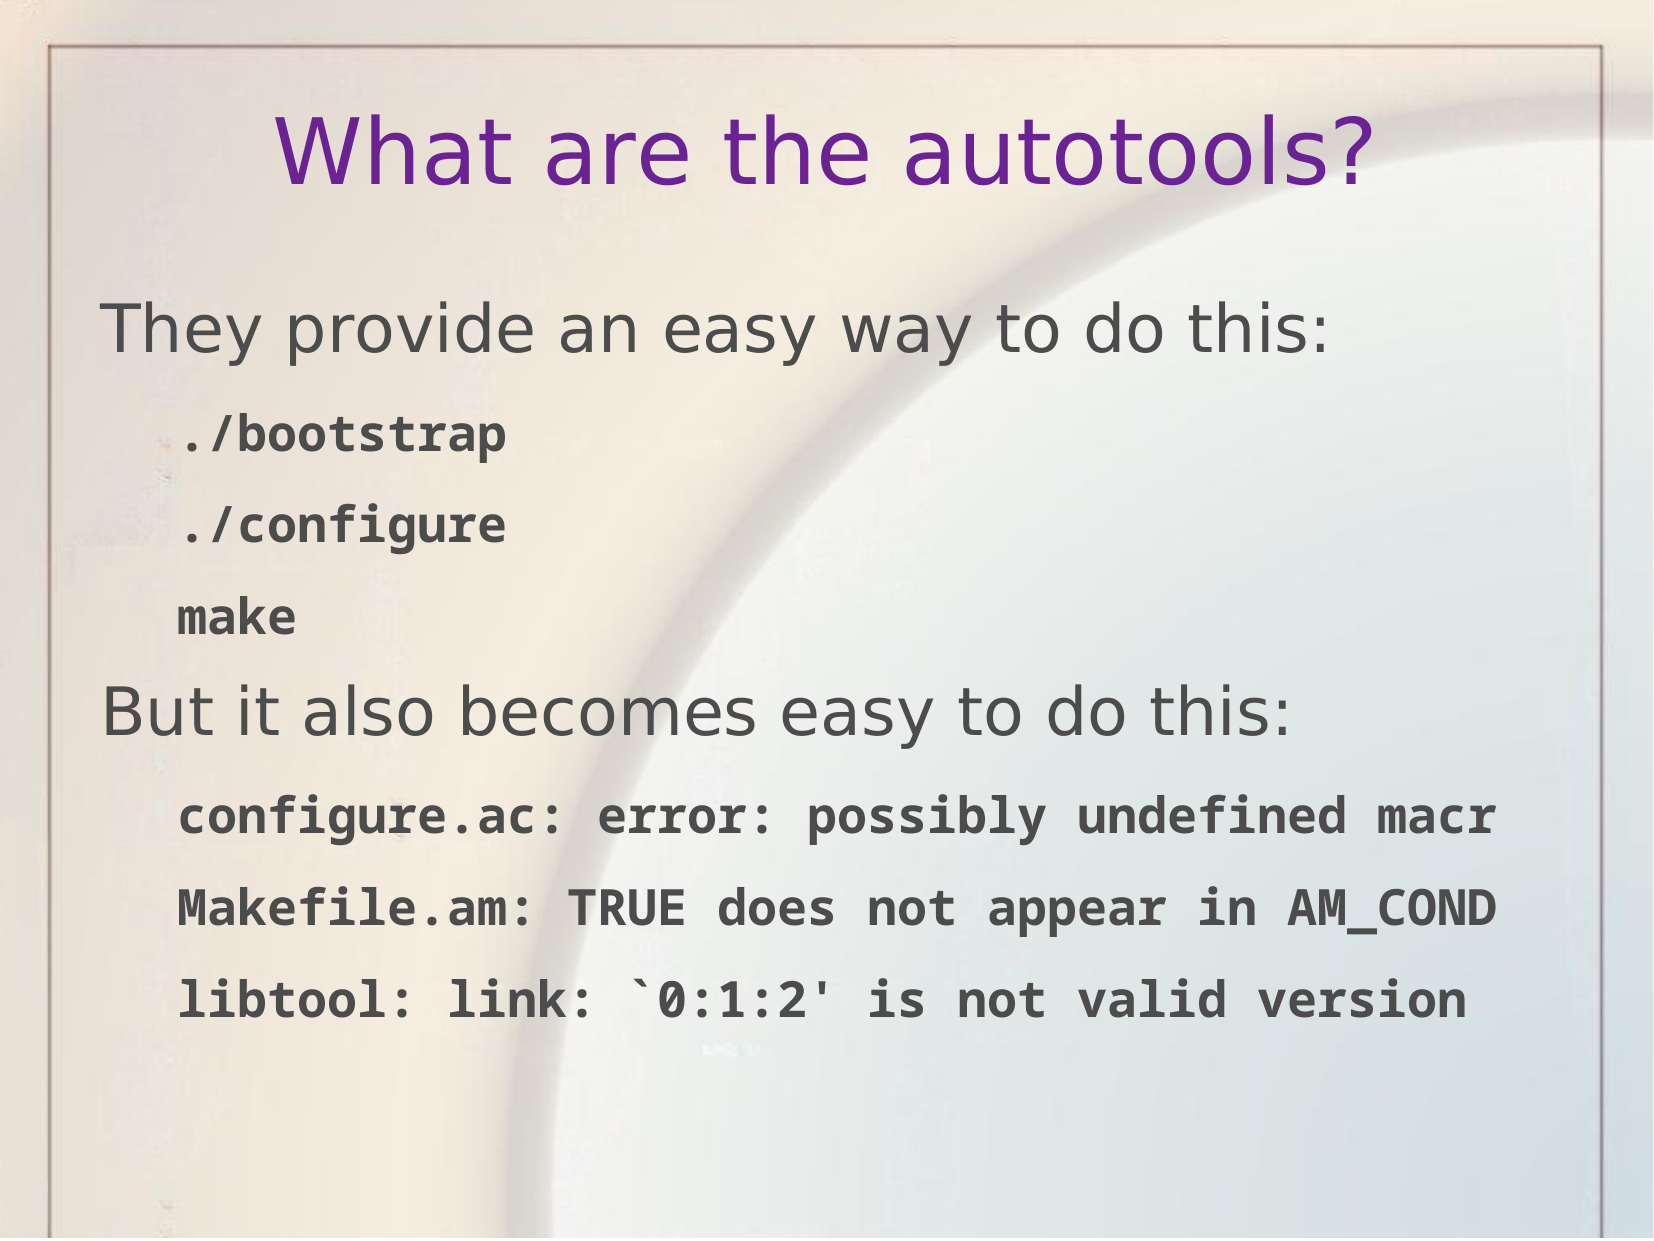

# What are the autotools?
They provide an easy way to do this:
./bootstrap
./configure
make
But it also becomes easy to do this:
configure.ac: error: possibly undefined macr
Makefile.am: TRUE does not appear in AM_COND
libtool: link: `0:1:2' is not valid version